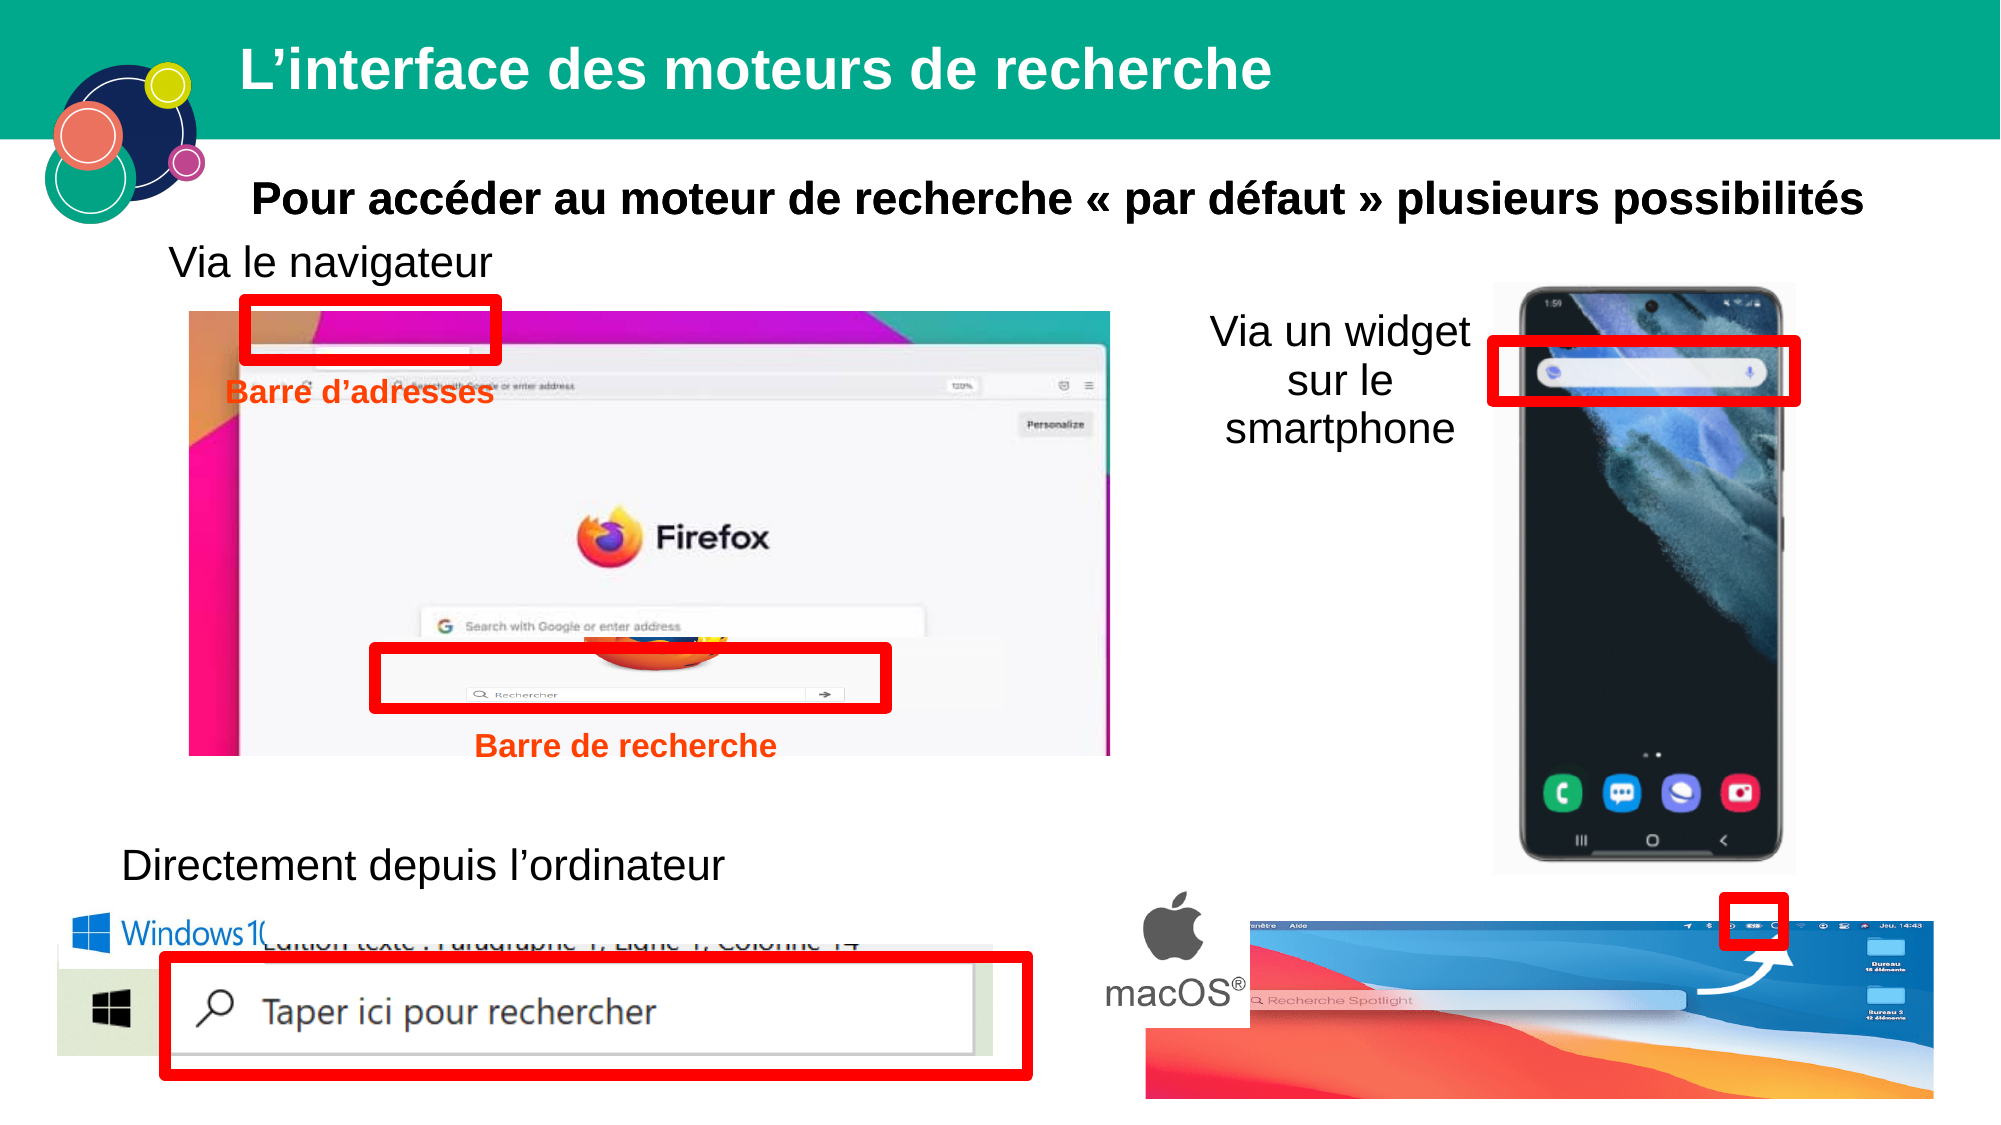

L’interface des moteurs de recherche
Pour accéder au moteur de recherche « par défaut » plusieurs possibilités
Pour accéder au moteur de recherche « par défaut » plusieurs possibilités
1
Via le navigateur
Via un widget sur le smartphone
Barre d’adresses
Barre de recherche
Directement depuis l’ordinateur
Possibilité de partager